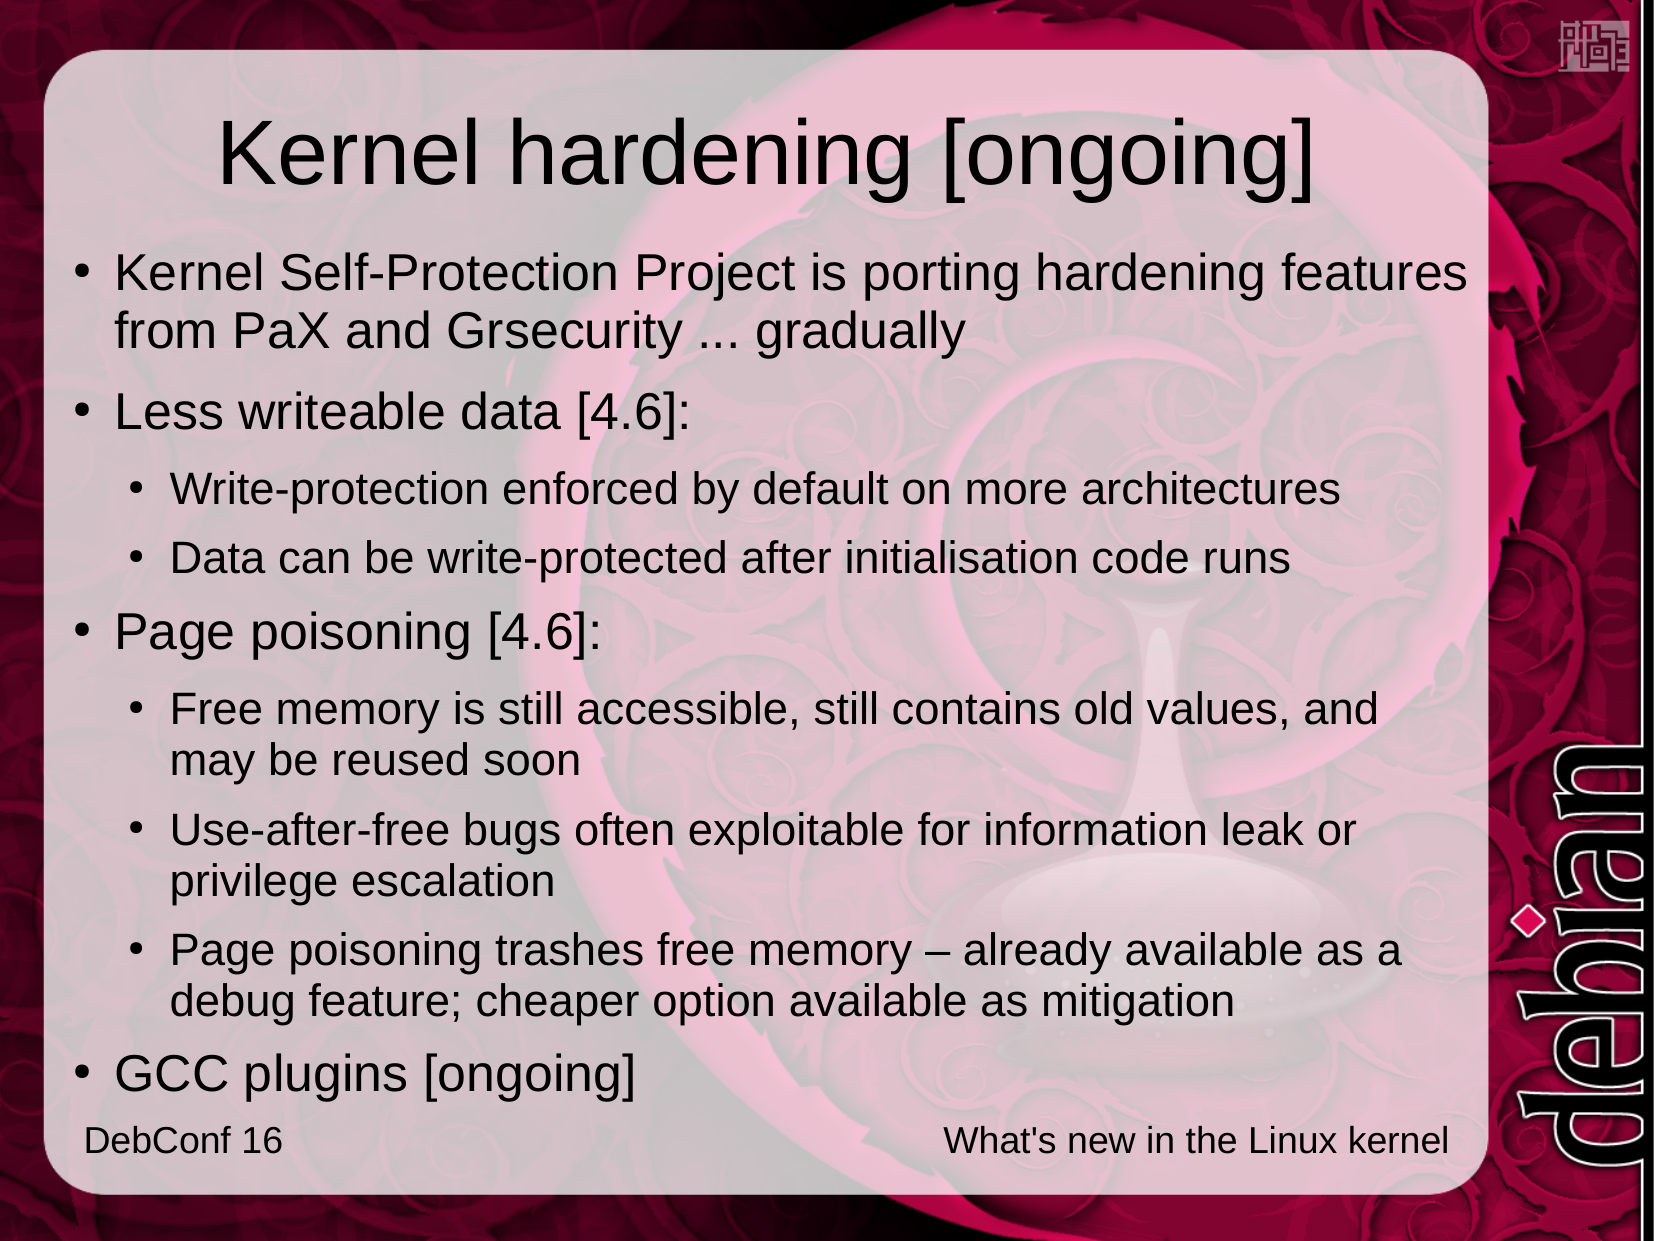

# Kernel hardening [ongoing]
Kernel Self-Protection Project is porting hardening features from PaX and Grsecurity ... gradually
Less writeable data [4.6]:
Write-protection enforced by default on more architectures
Data can be write-protected after initialisation code runs
Page poisoning [4.6]:
Free memory is still accessible, still contains old values, and may be reused soon
Use-after-free bugs often exploitable for information leak or privilege escalation
Page poisoning trashes free memory – already available as a debug feature; cheaper option available as mitigation
GCC plugins [ongoing]